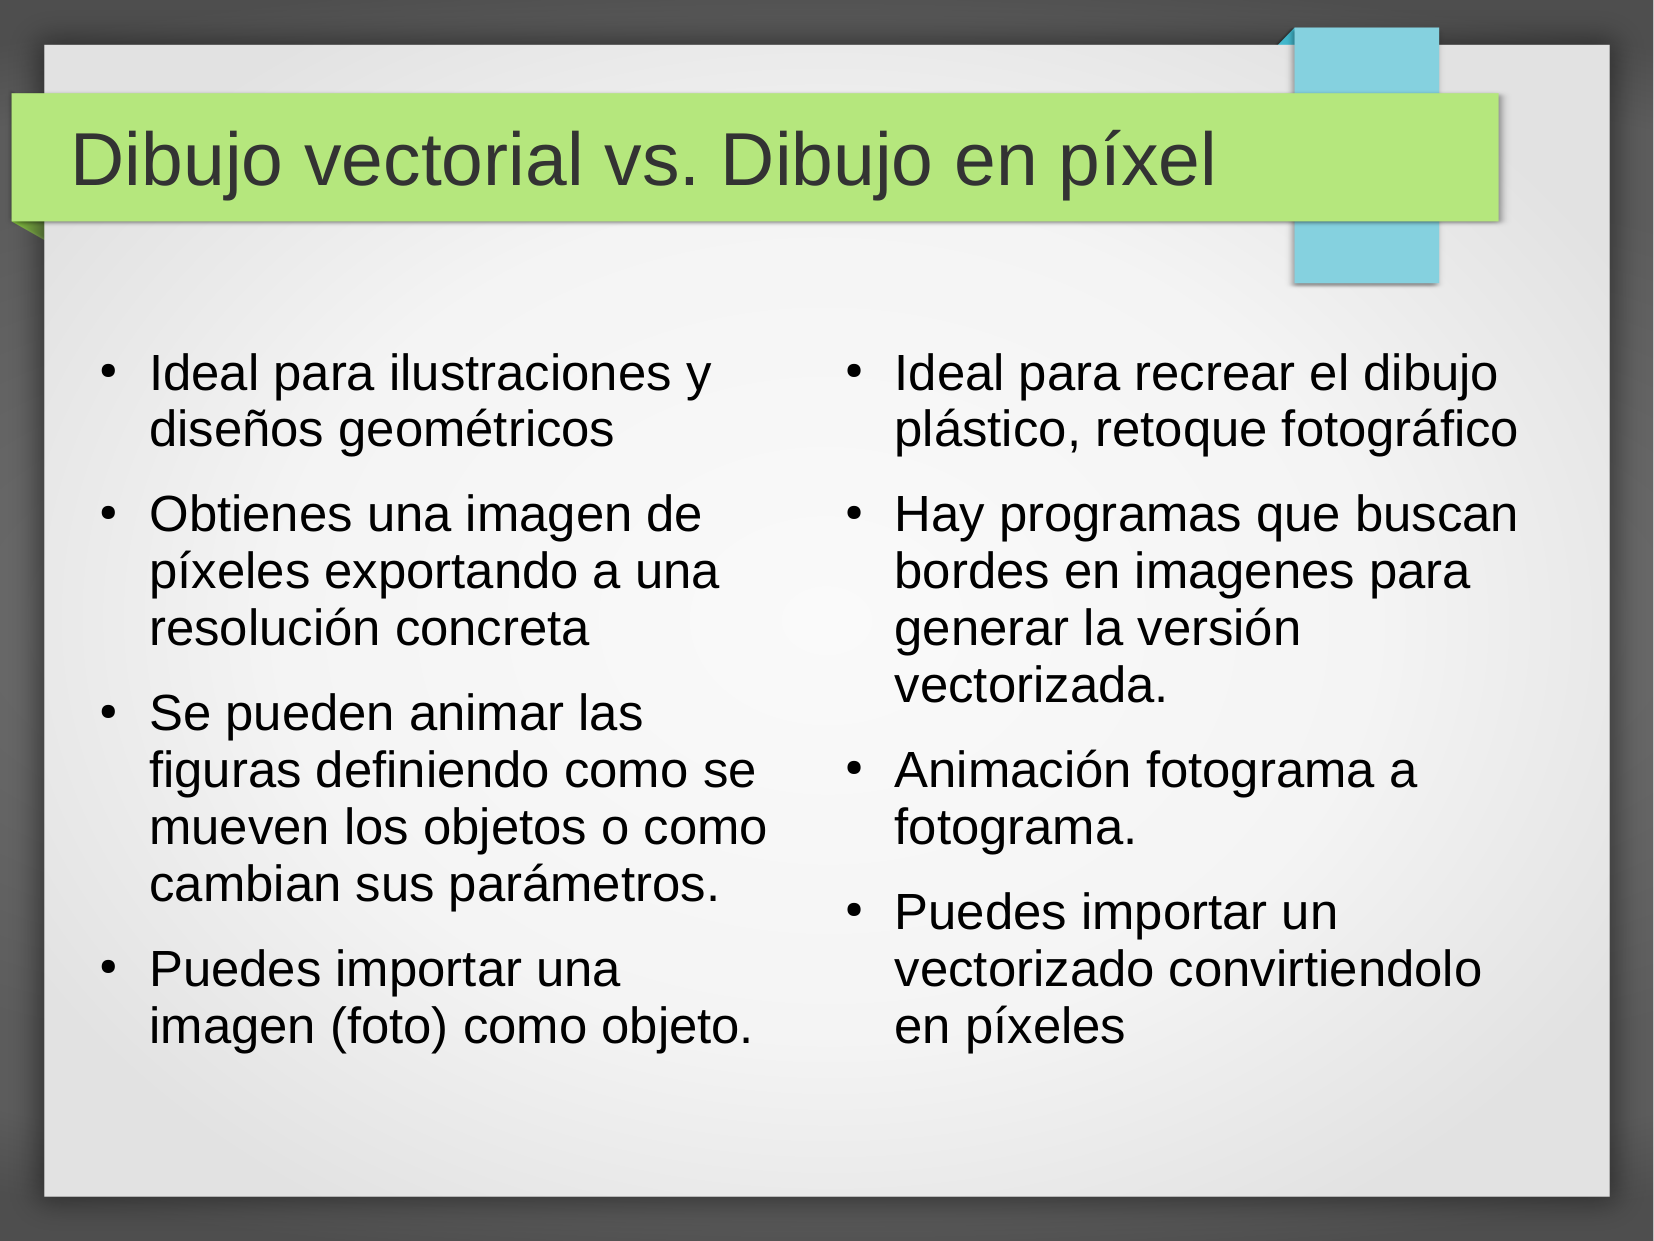

# Dibujo vectorial vs. Dibujo en píxel
Ideal para ilustraciones y diseños geométricos
Obtienes una imagen de píxeles exportando a una resolución concreta
Se pueden animar las figuras definiendo como se mueven los objetos o como cambian sus parámetros.
Puedes importar una imagen (foto) como objeto.
Ideal para recrear el dibujo plástico, retoque fotográfico
Hay programas que buscan bordes en imagenes para generar la versión vectorizada.
Animación fotograma a fotograma.
Puedes importar un vectorizado convirtiendolo en píxeles